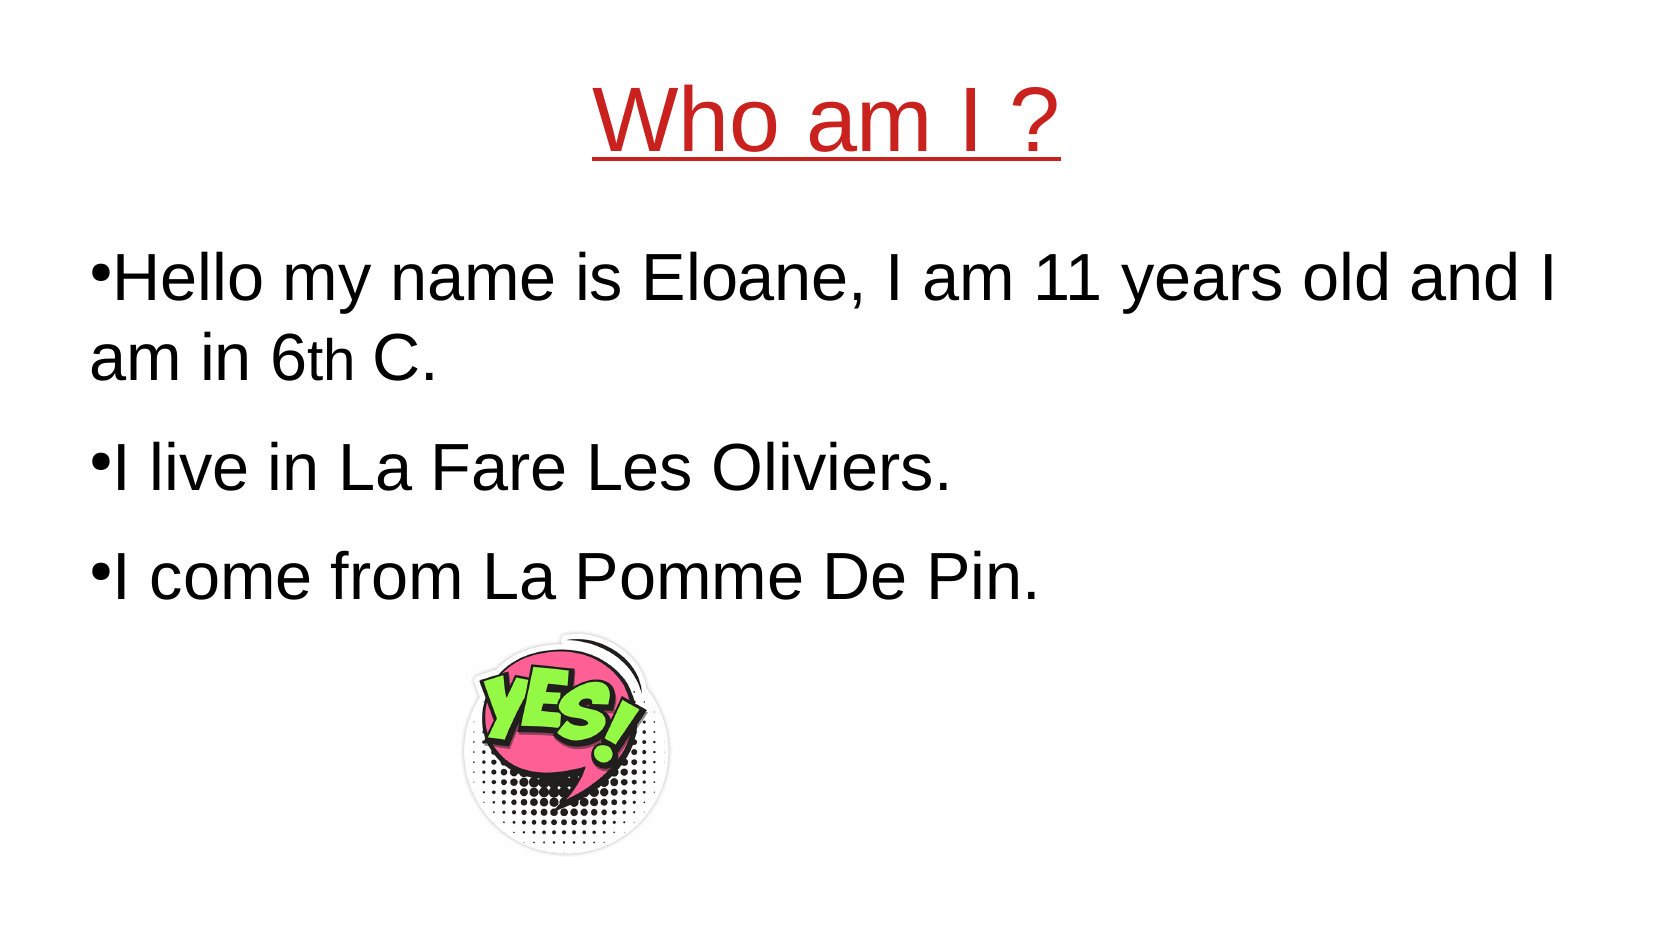

# Who am I ?
Hello my name is Eloane, I am 11 years old and I am in 6th C.
I live in La Fare Les Oliviers.
I come from La Pomme De Pin.